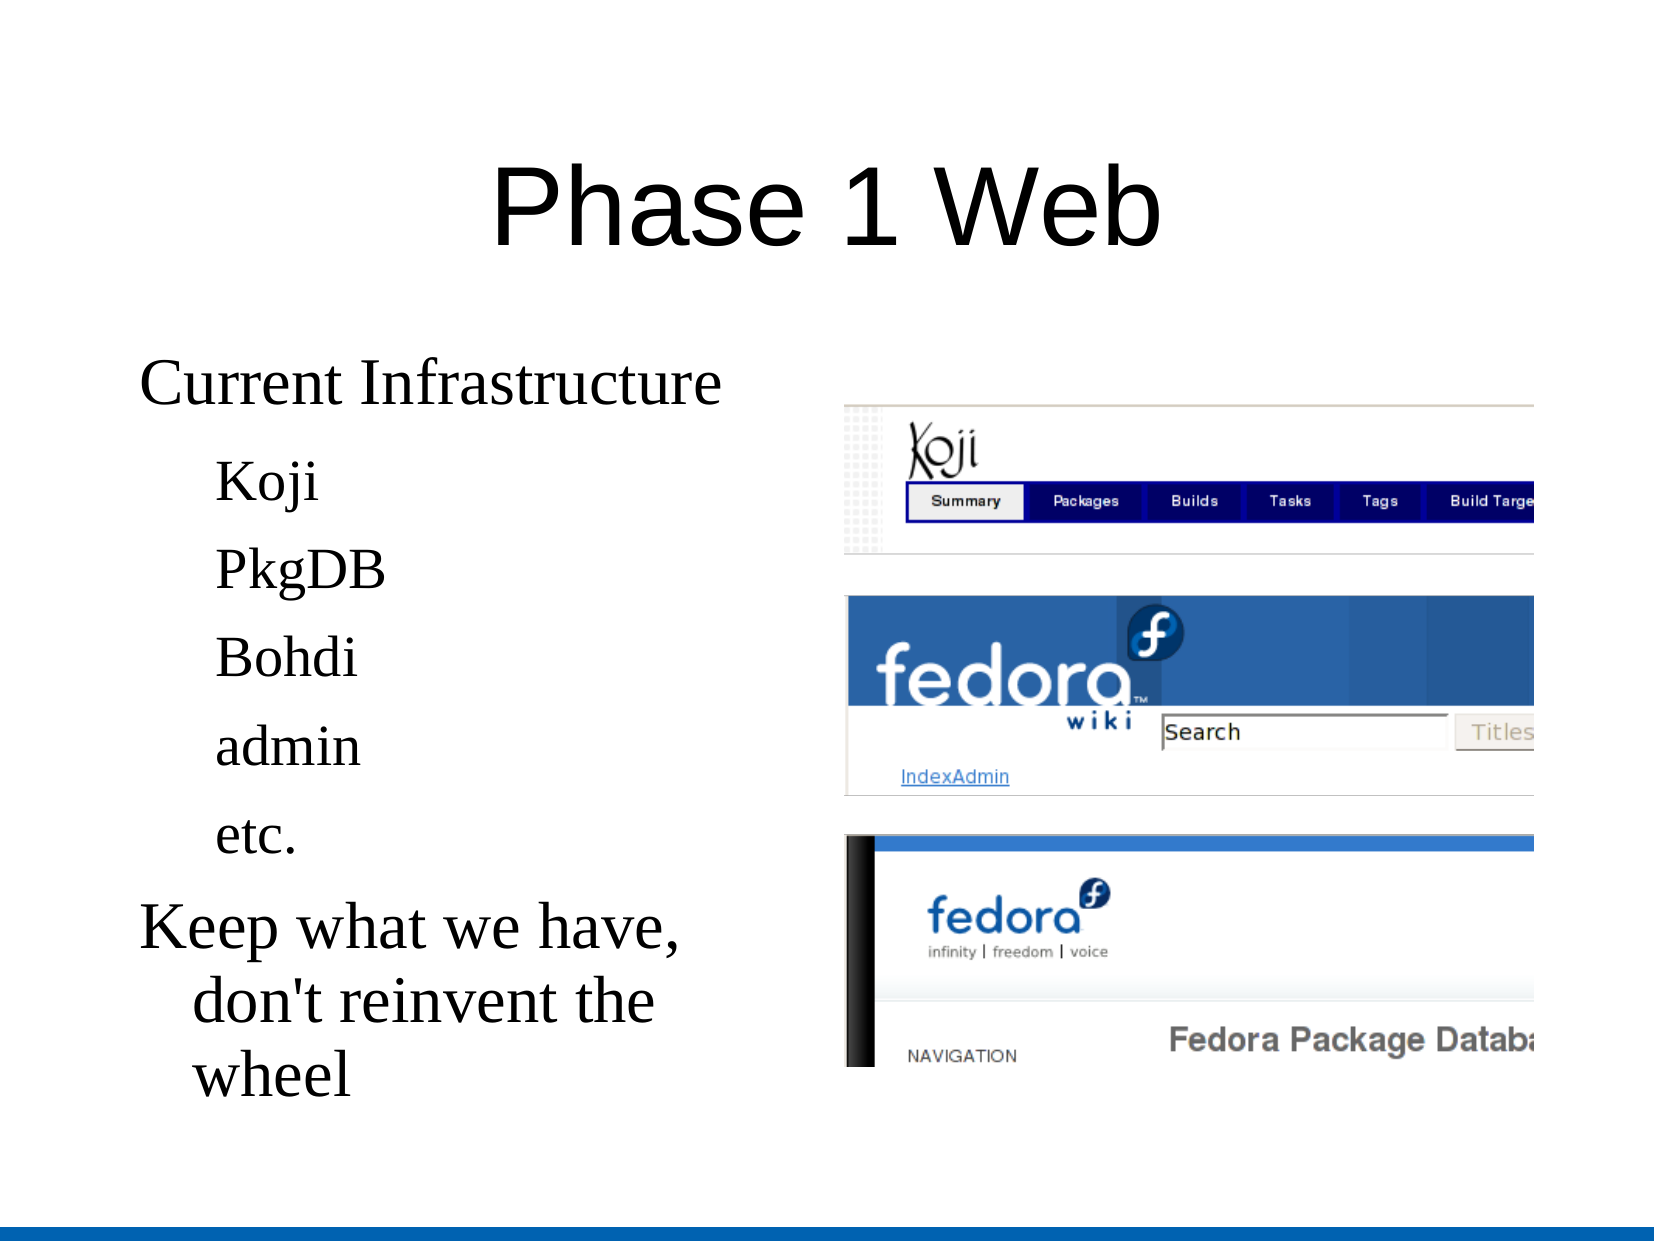

# Phase 1 Web
Current Infrastructure
Koji
PkgDB
Bohdi
admin
etc.
Keep what we have, don't reinvent the wheel